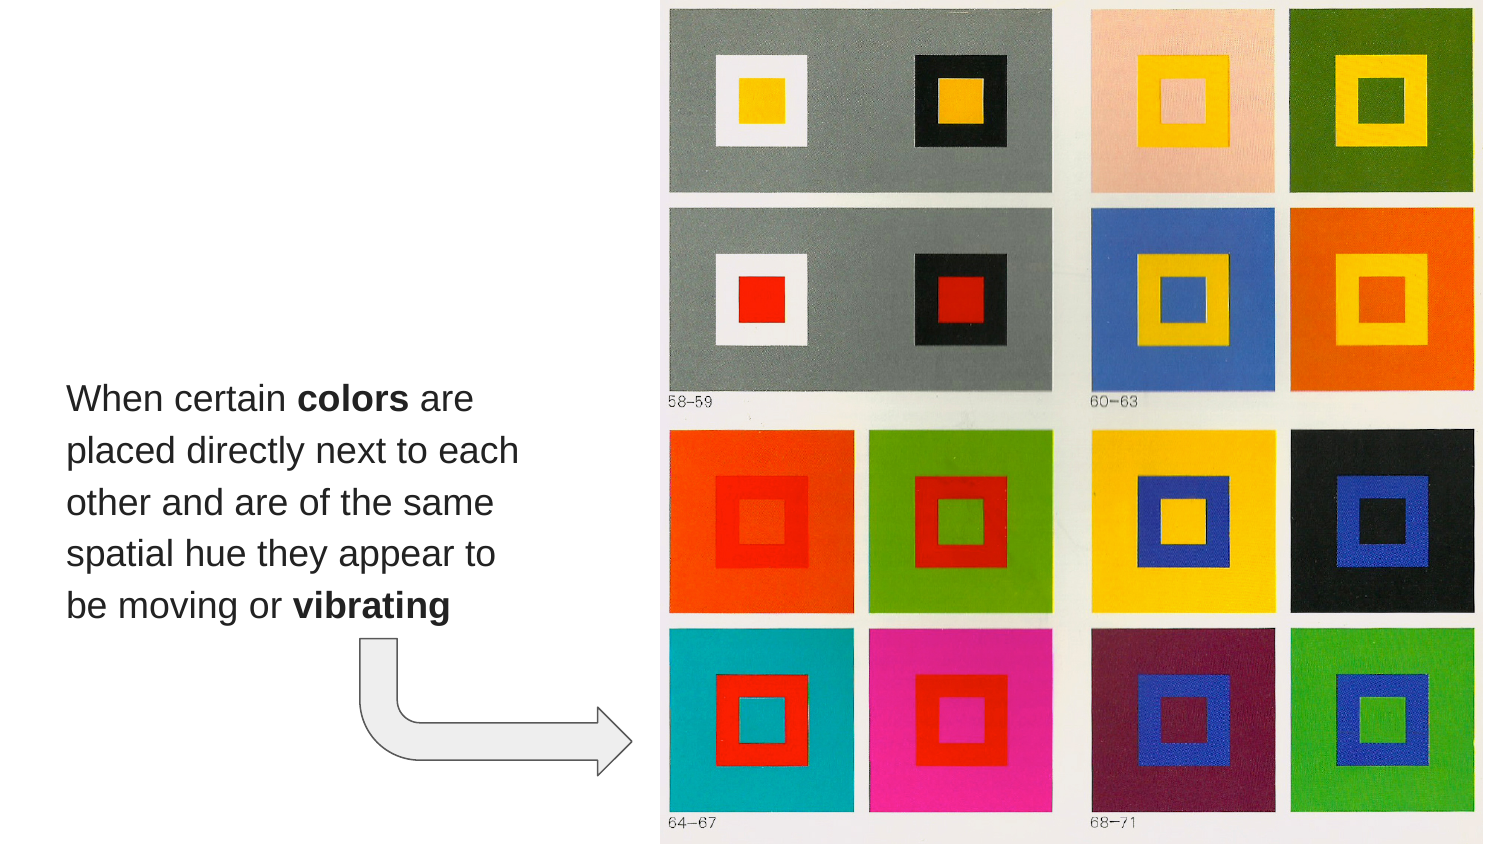

#
When certain colors are placed directly next to each other and are of the same spatial hue they appear to be moving or vibrating